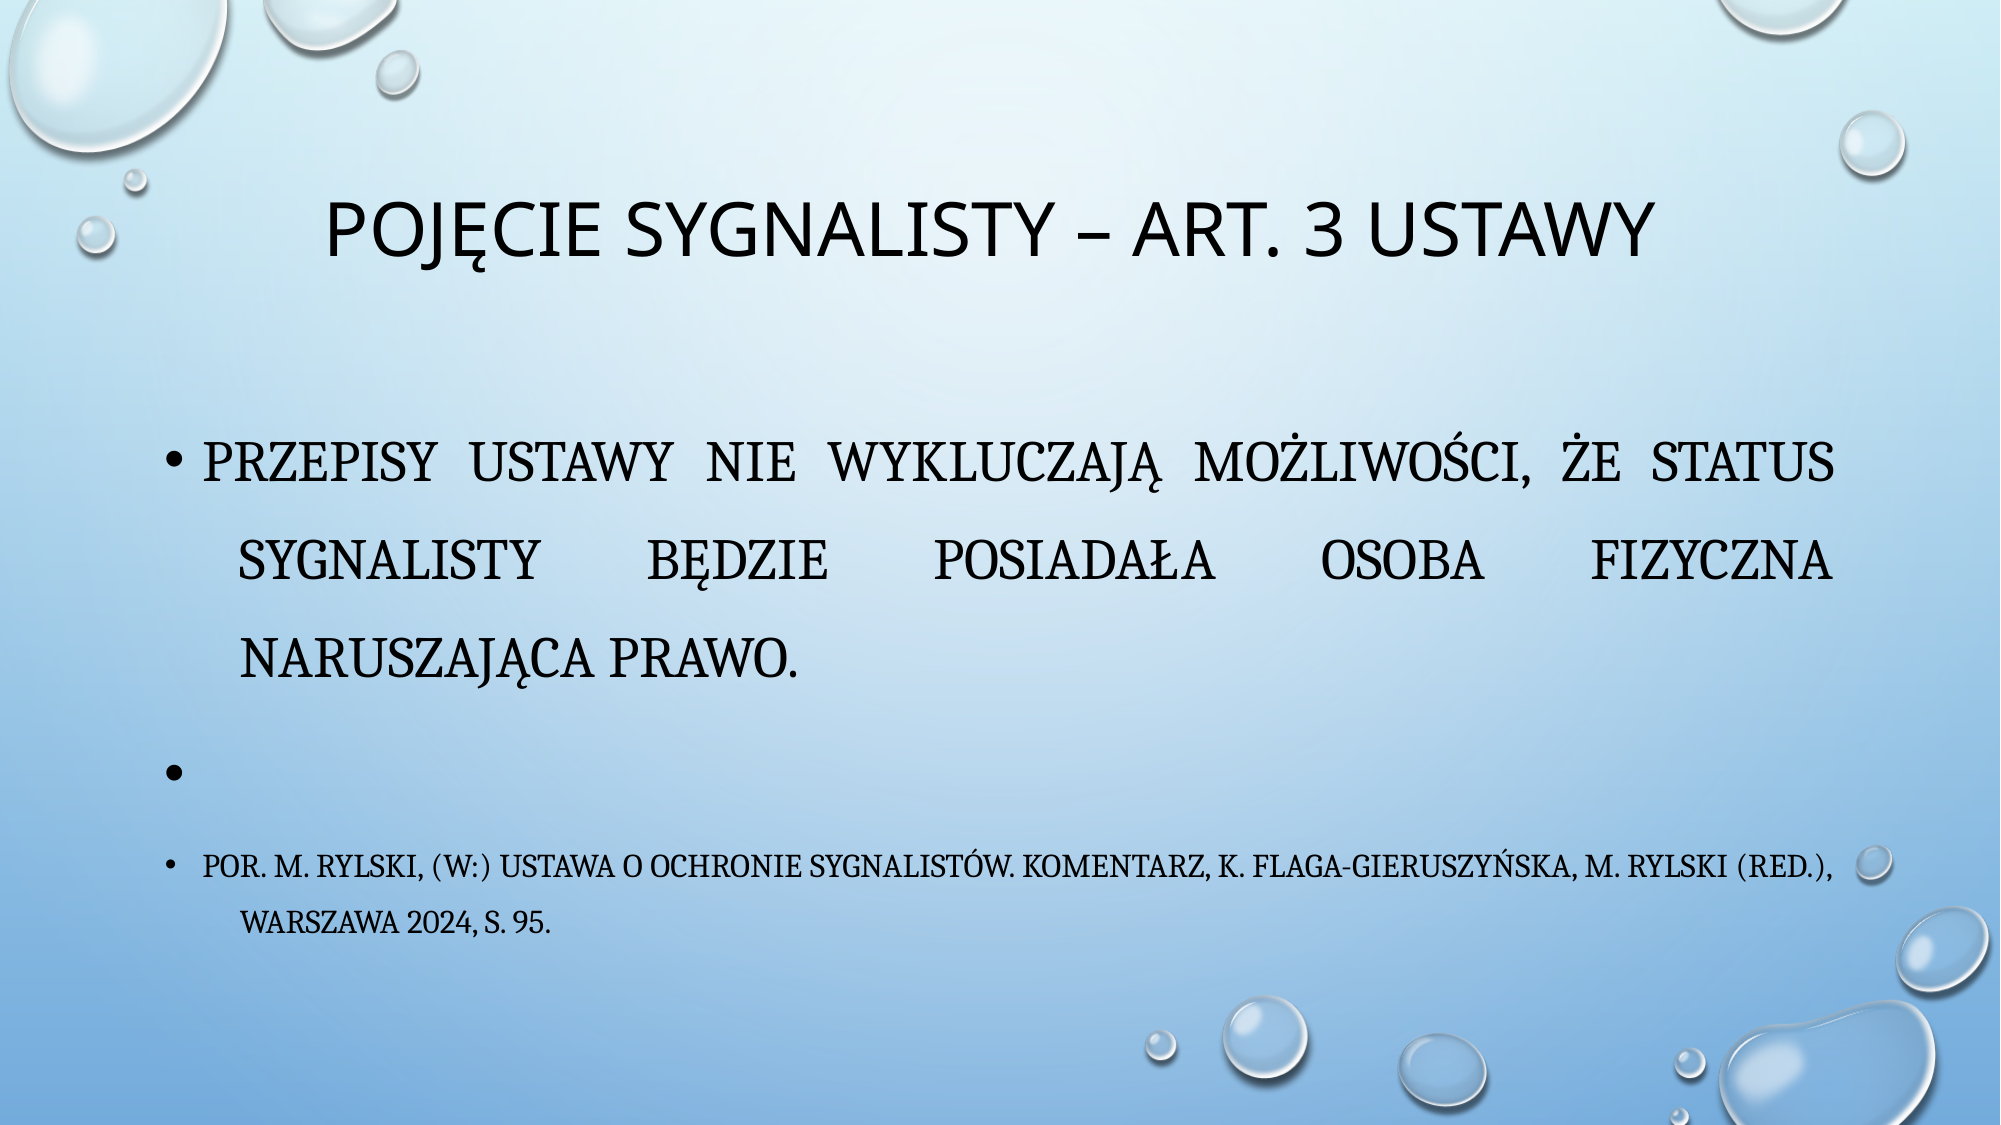

# Pojęcie sygnalisty – art. 3 ustawy
Przepisy ustawy nie wykluczają możliwości, że status sygnalisty będzie posiadała osoba fizyczna naruszająca prawo.
Por. M. Rylski, (w:) Ustawa o ochronie sygnalistów. Komentarz, K. Flaga-Gieruszyńska, M. Rylski (red.), Warszawa 2024, s. 95.